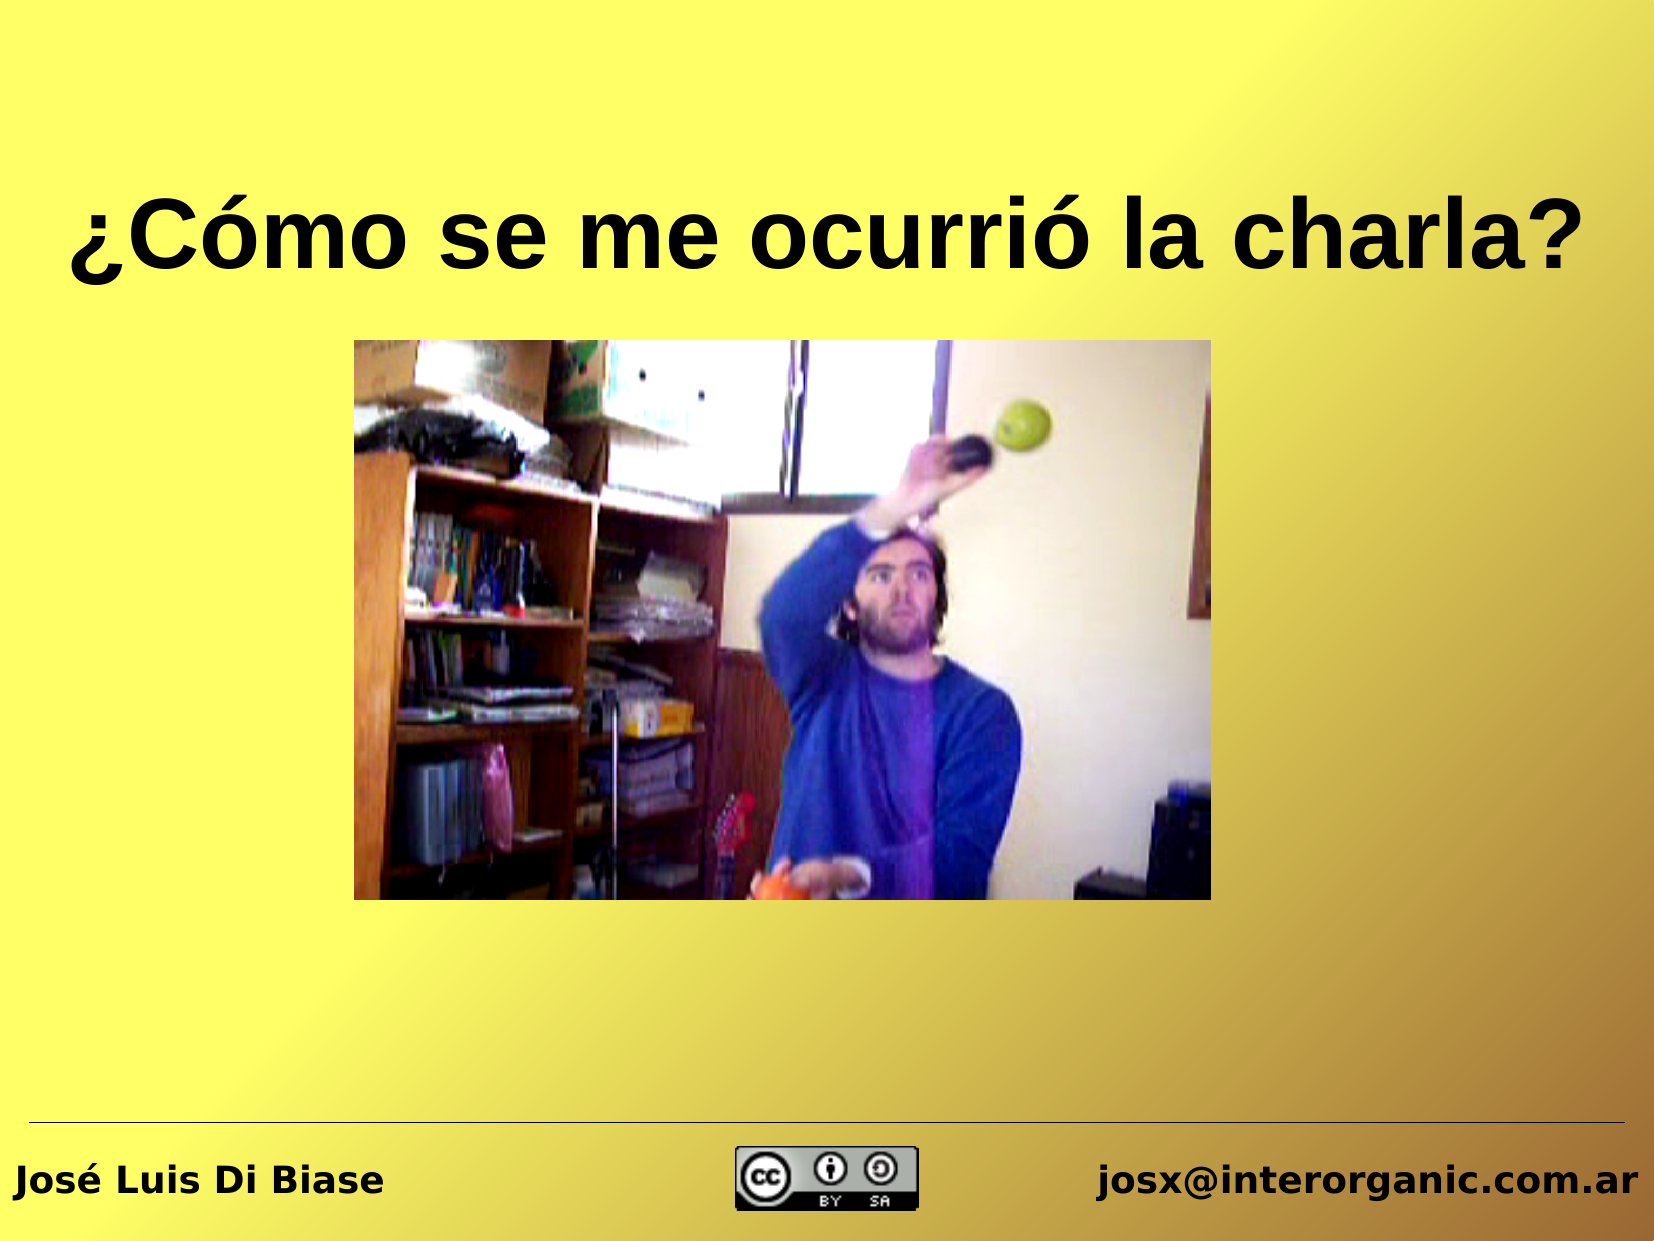

¿Cómo se me ocurrió la charla?
José Luis Di Biase
 josx@interorganic.com.ar